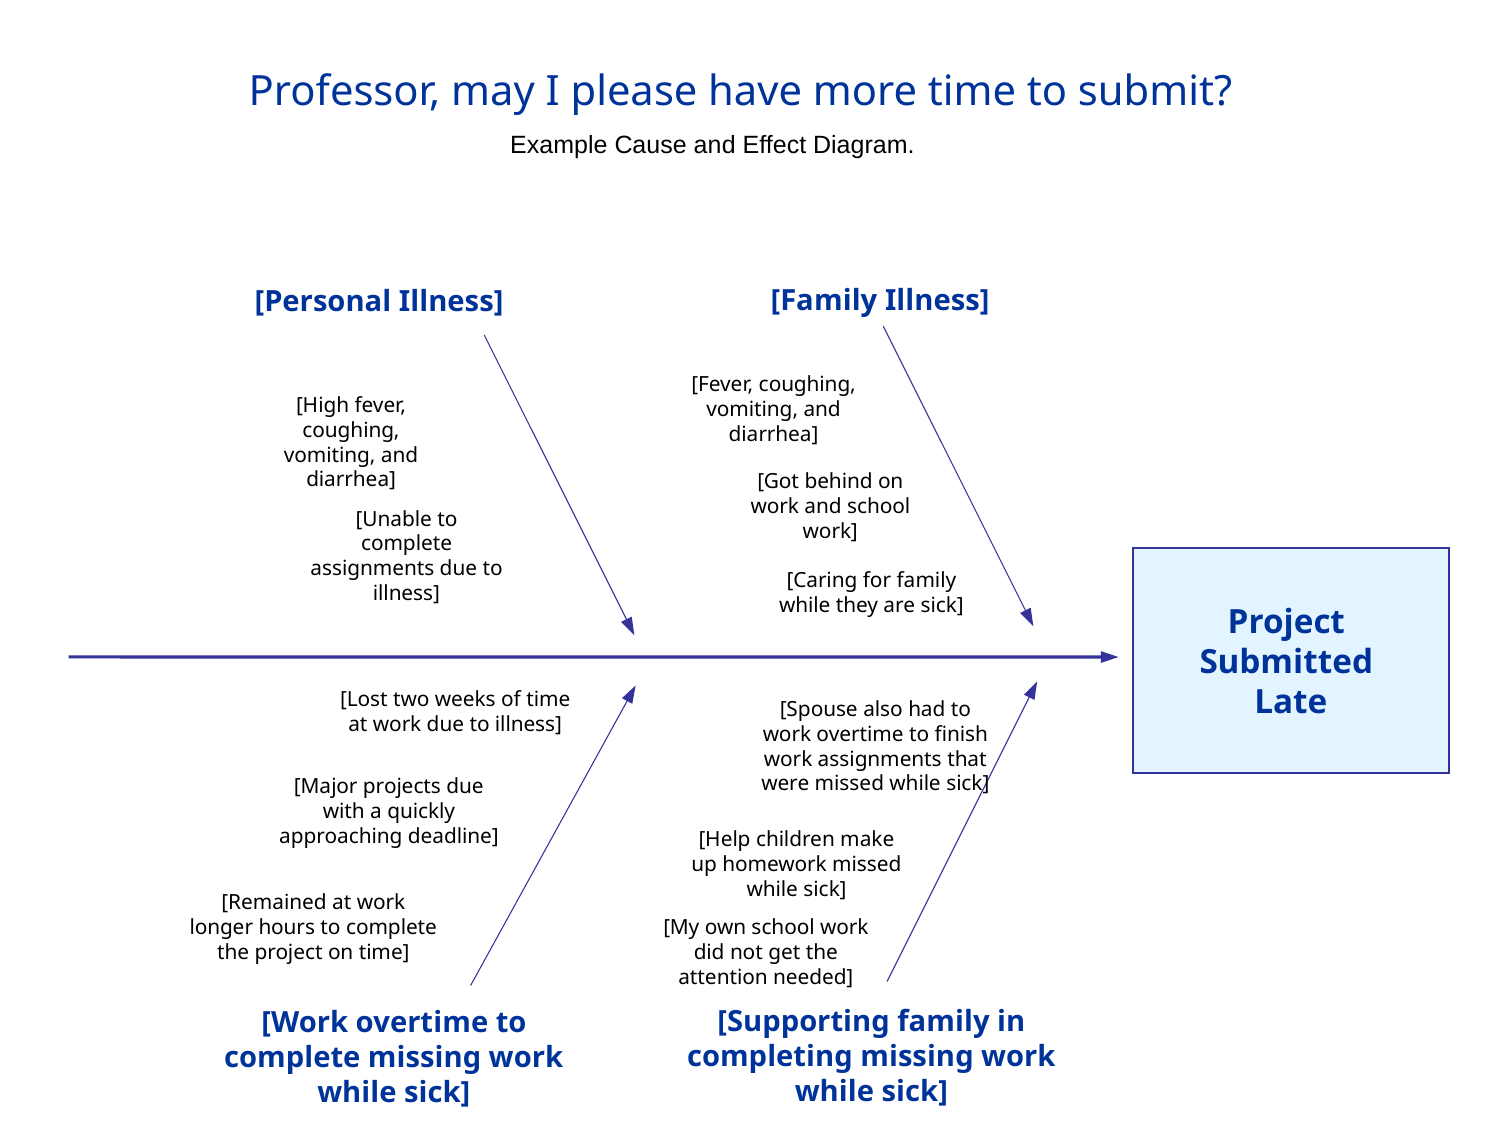

Professor, may I please have more time to submit?
Example Cause and Effect Diagram.
[Family Illness]
[Personal Illness]
[Fever, coughing, vomiting, and diarrhea]
[High fever, coughing, vomiting, and diarrhea]
[Got behind on work and school work]
[Unable to complete assignments due to illness]
Project
Submitted
Late
[Caring for family while they are sick]
[Lost two weeks of time at work due to illness]
[Spouse also had to work overtime to finish work assignments that were missed while sick]
[Major projects due with a quickly approaching deadline]
[Help children make up homework missed while sick]
[Remained at work longer hours to complete the project on time]
[My own school work did not get the attention needed]
[Supporting family in completing missing work while sick]
[Work overtime to complete missing work while sick]